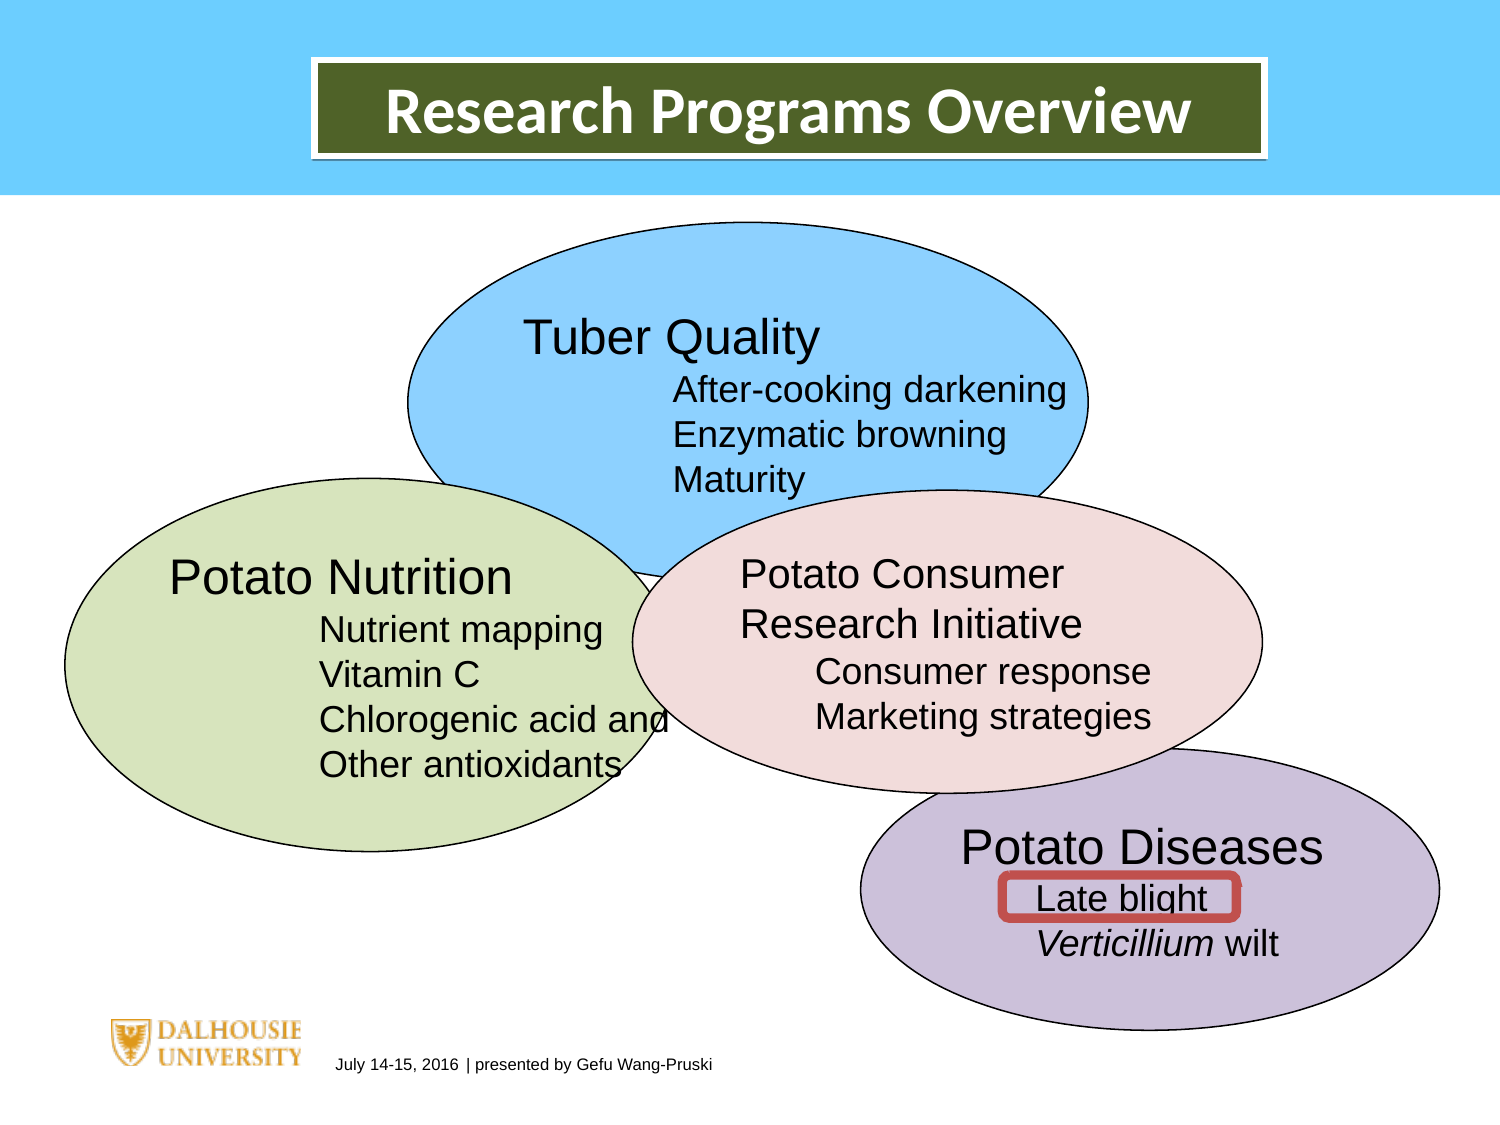

Research Programs Overview
Tuber Quality
After-cooking darkening
Enzymatic browning
Maturity
Potato Nutrition
Nutrient mapping
Vitamin C
Chlorogenic acid and
Other antioxidants
Potato Consumer
Research Initiative
	Consumer response
	Marketing strategies
Potato Diseases
	Late blight
	Verticillium wilt